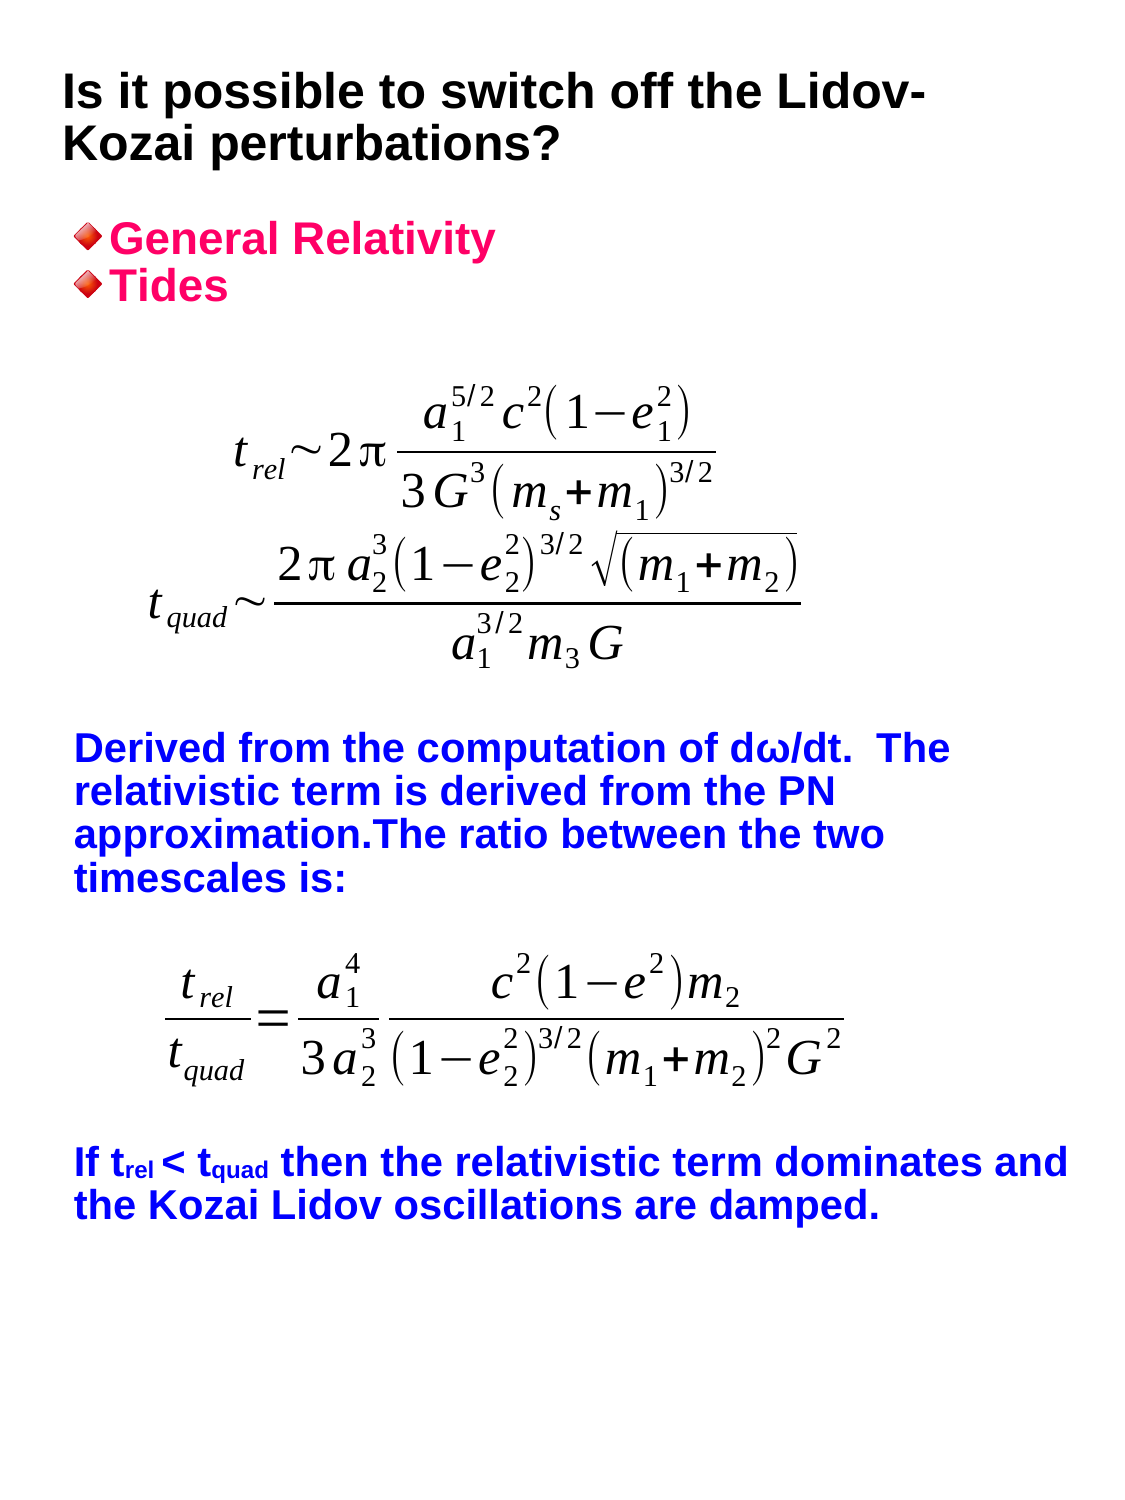

Is it possible to switch off the Lidov-Kozai perturbations?
General Relativity
Tides
Derived from the computation of dω/dt. The relativistic term is derived from the PN approximation.The ratio between the two timescales is:
If trel < tquad then the relativistic term dominates and the Kozai Lidov oscillations are damped.